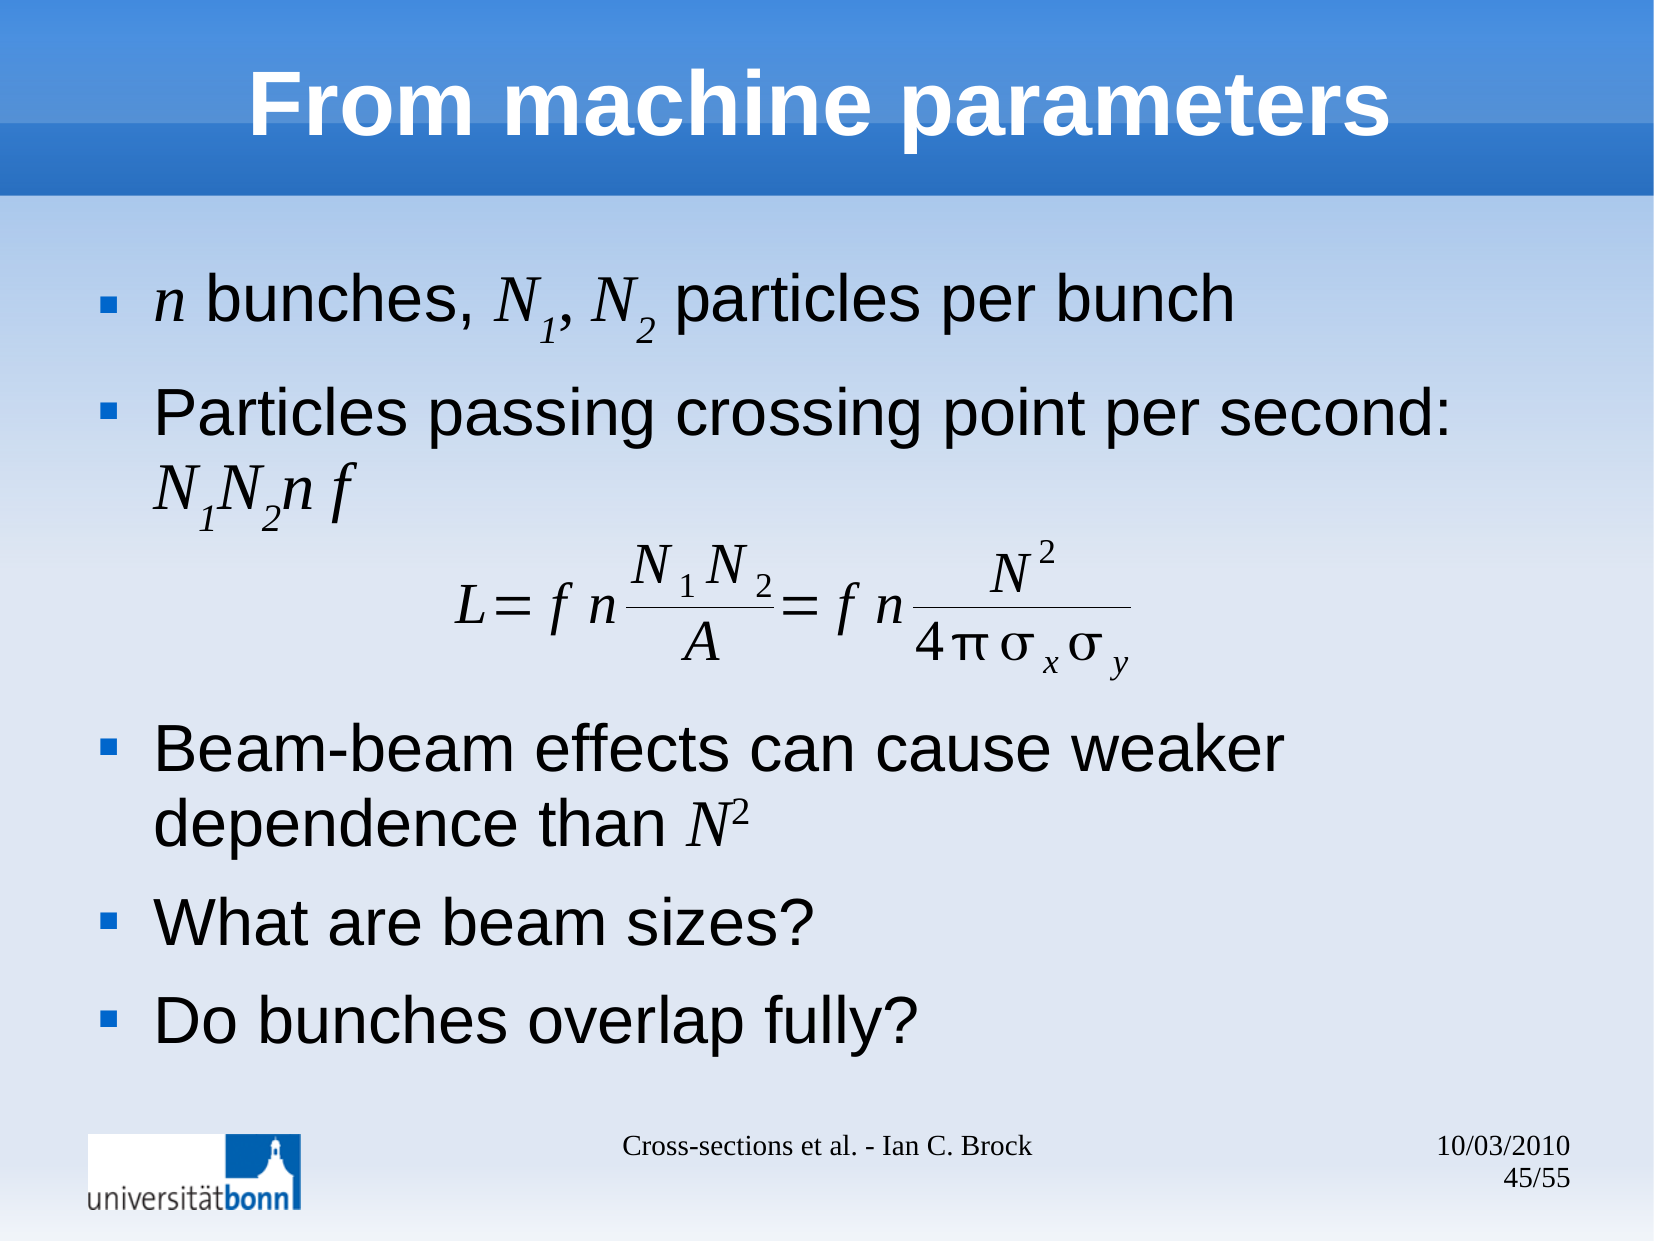

# From machine parameters
n bunches, N1, N2 particles per bunch
Particles passing crossing point per second: N1N2n f
Beam-beam effects can cause weaker dependence than N2
What are beam sizes?
Do bunches overlap fully?
Cross-sections et al. - Ian C. Brock
45